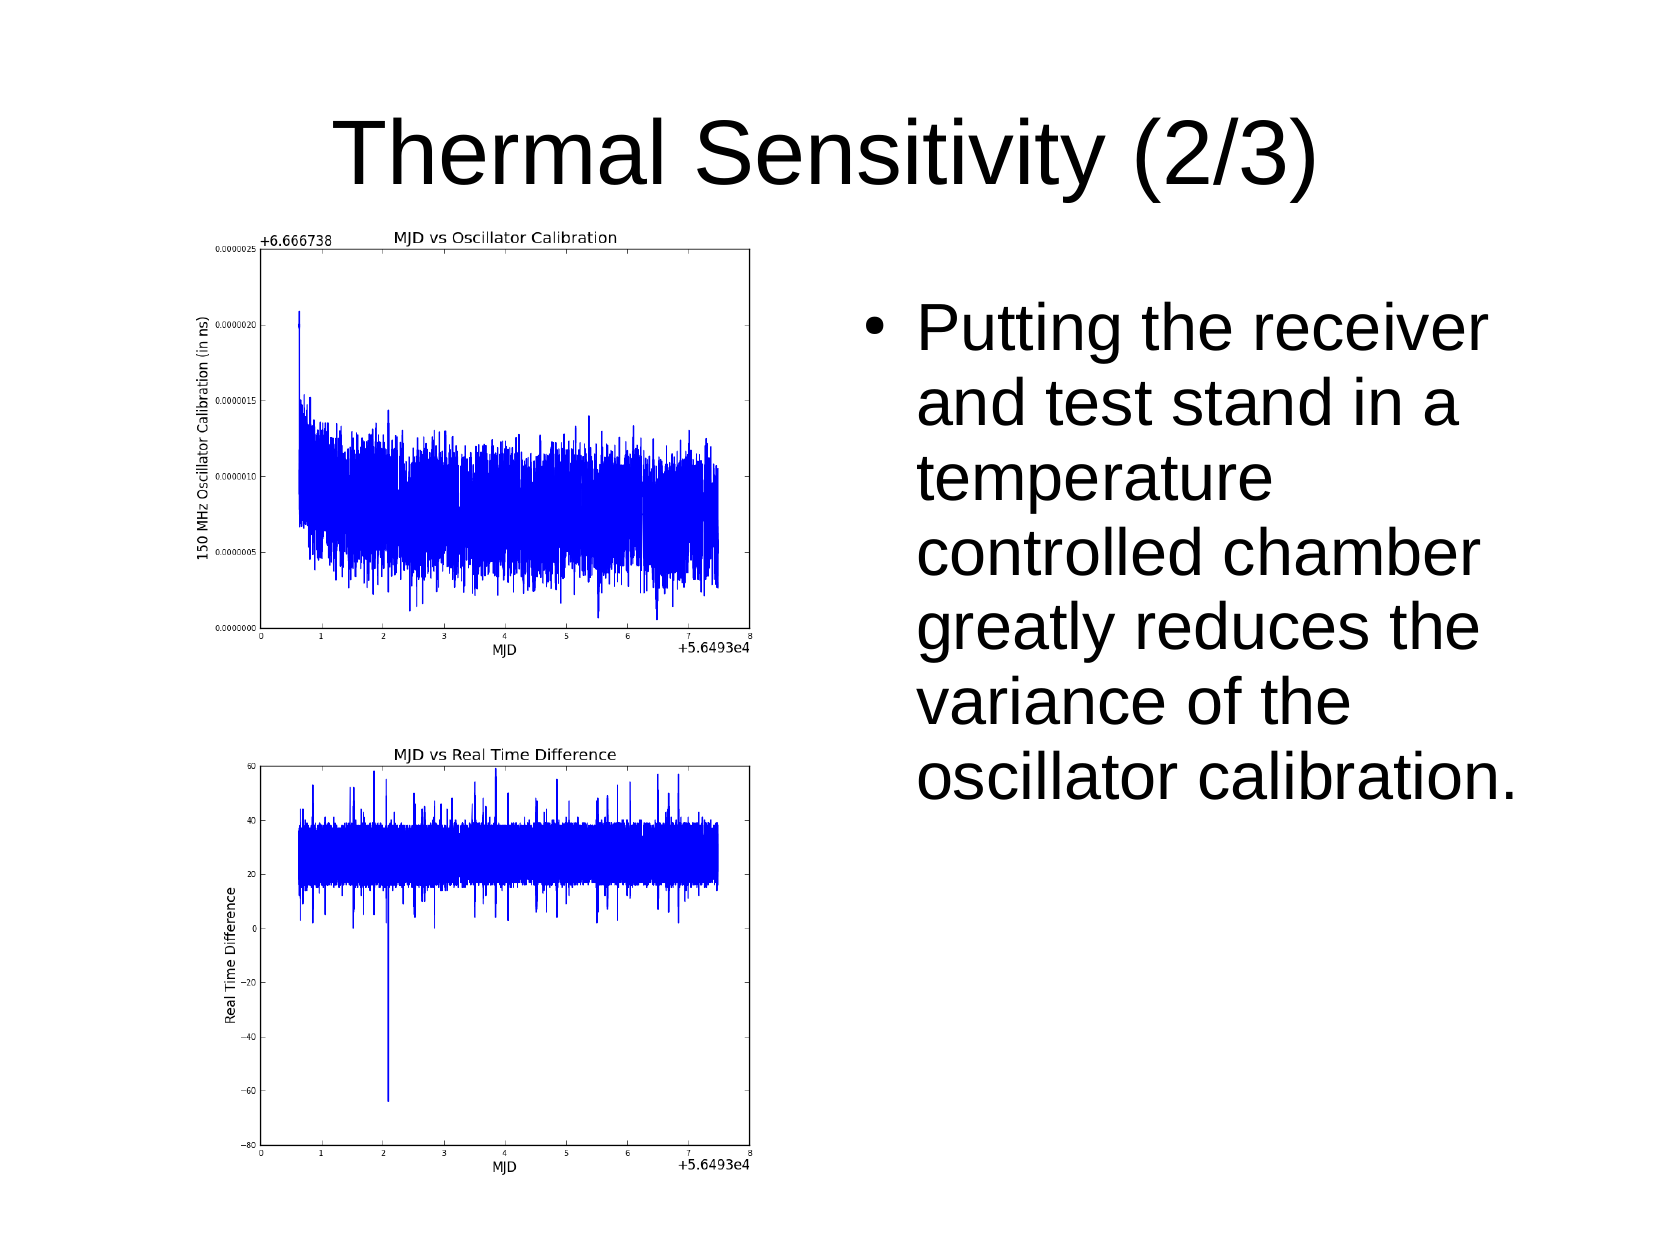

# Thermal Sensitivity (2/3)
Putting the receiver and test stand in a temperature controlled chamber greatly reduces the variance of the oscillator calibration.